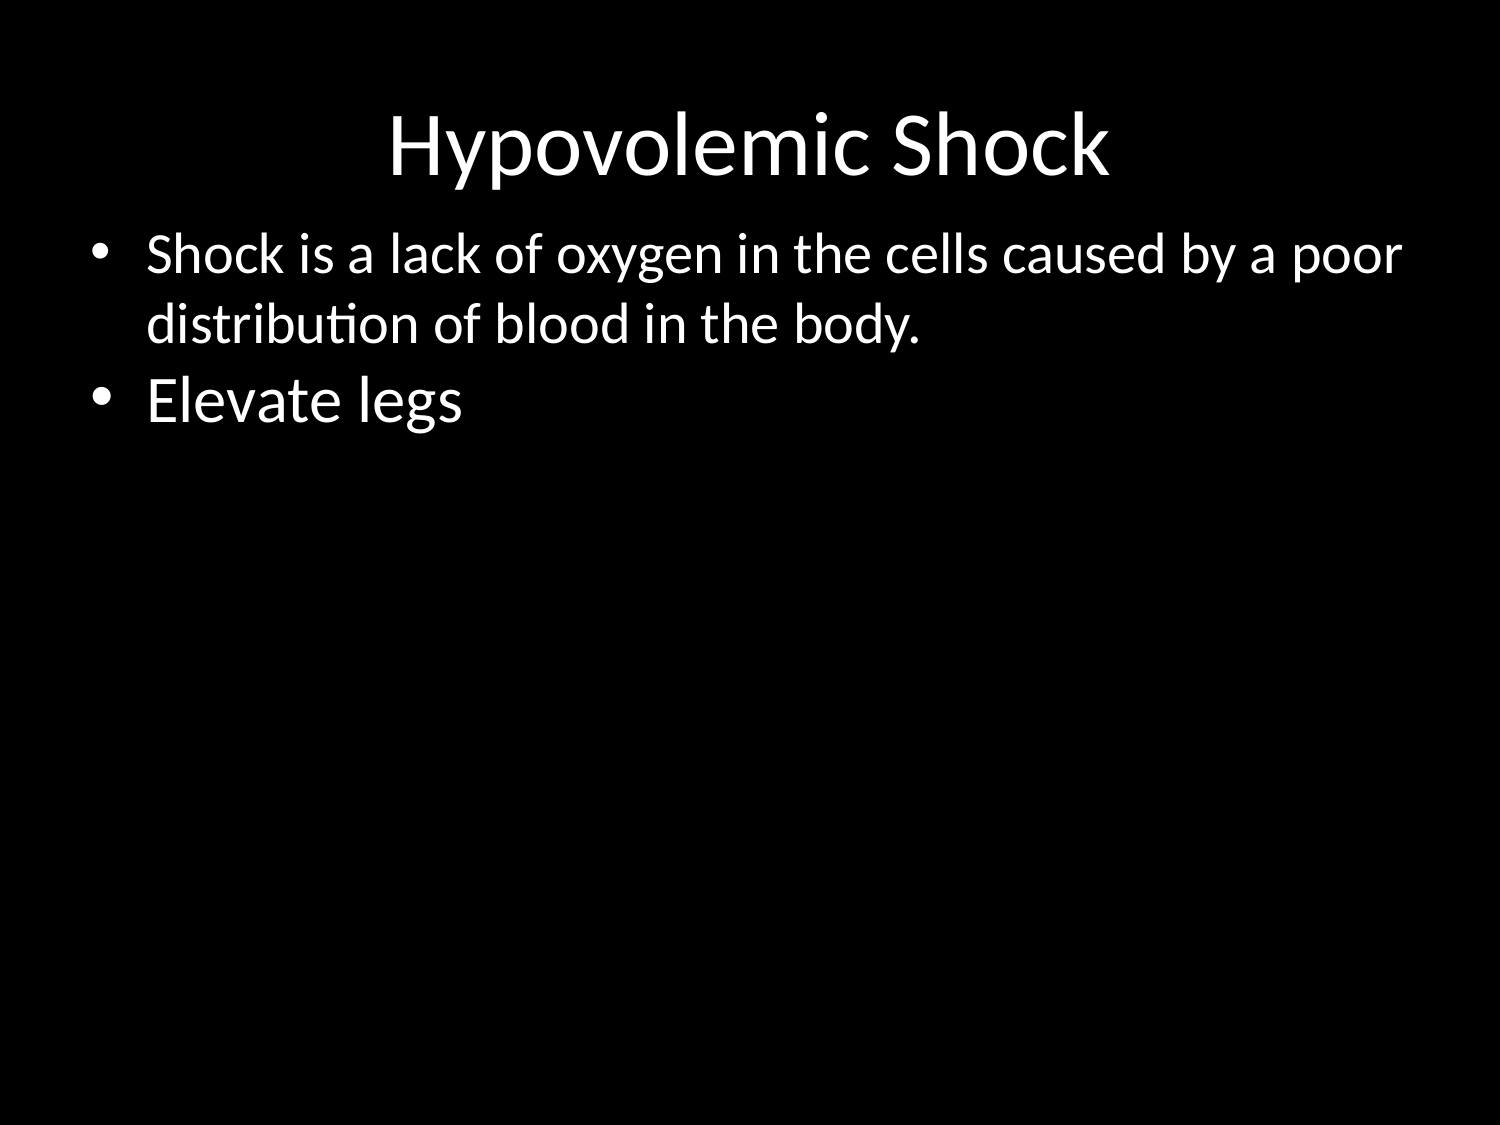

# Hypovolemic Shock
Shock is a lack of oxygen in the cells caused by a poor distribution of blood in the body.
Elevate legs